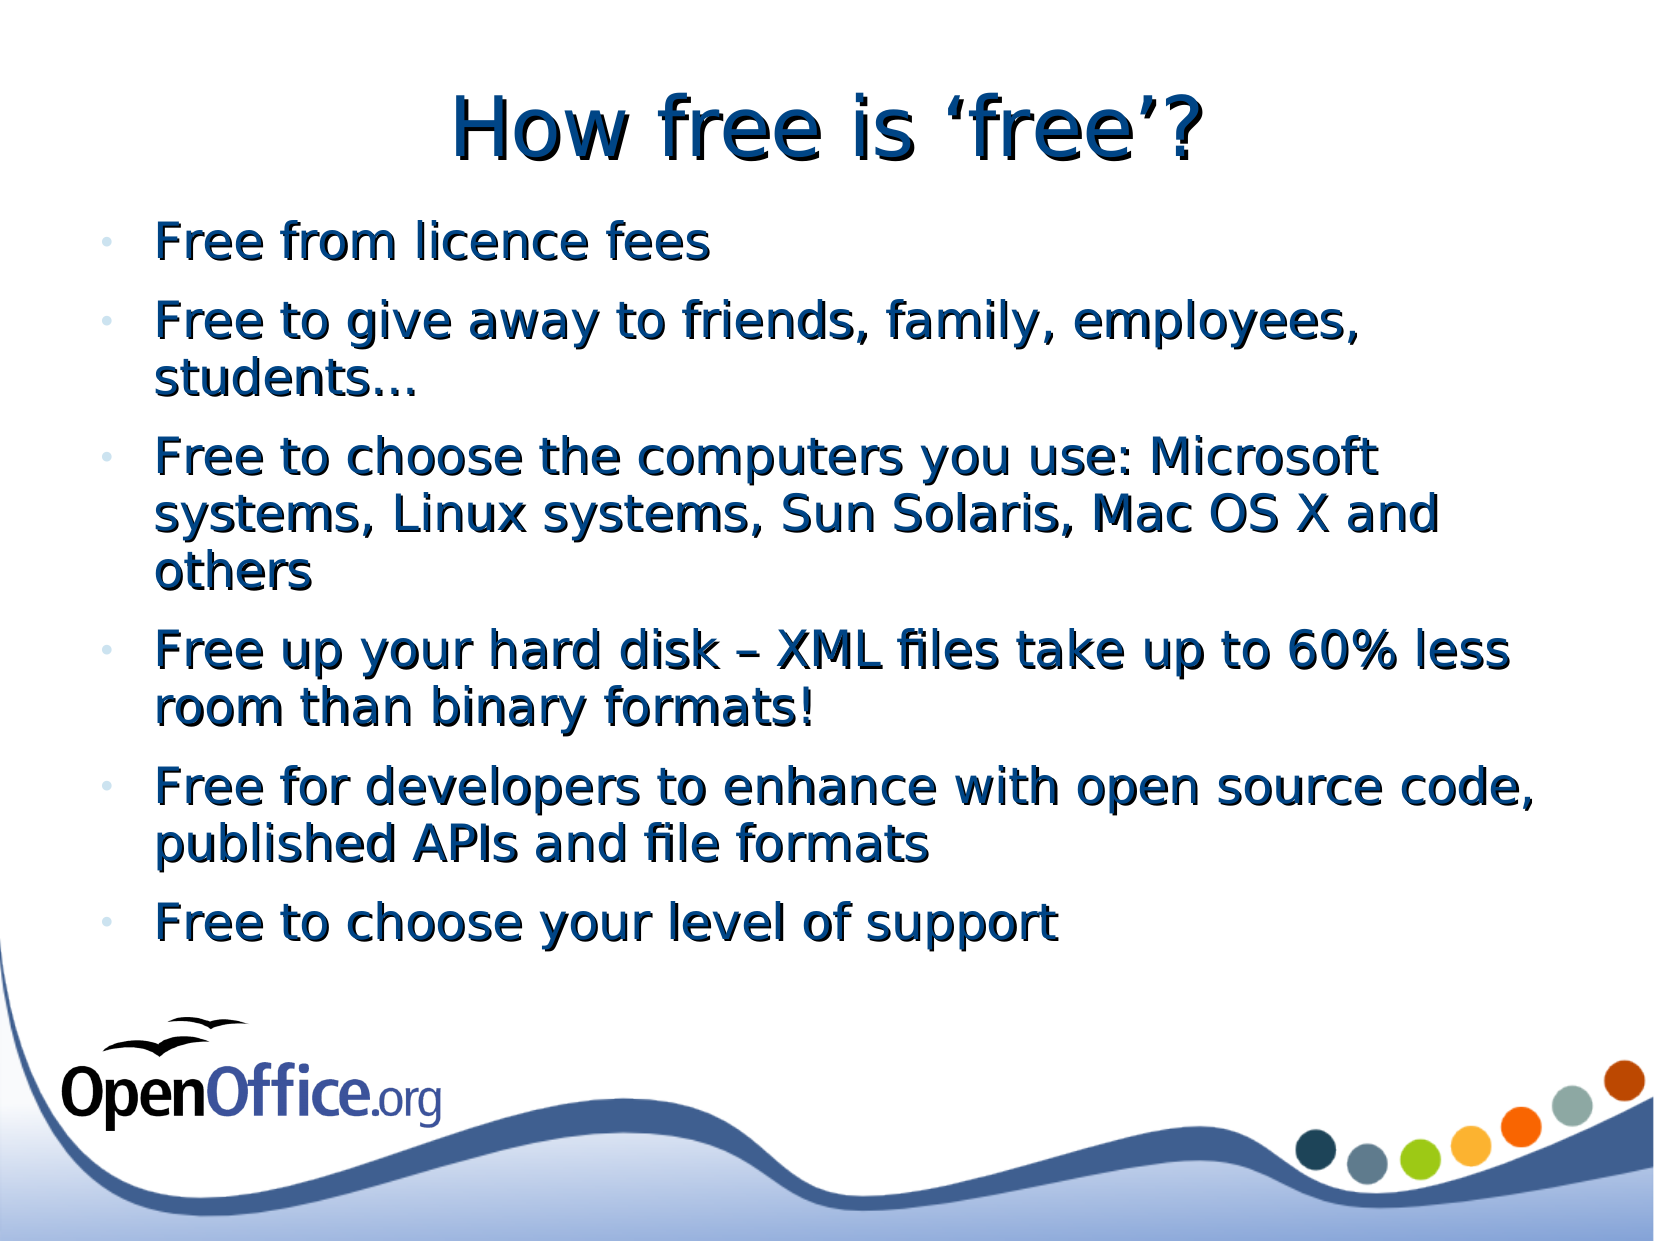

# How free is ‘free’?
Free from licence fees
Free to give away to friends, family, employees, students...
Free to choose the computers you use: Microsoft systems, Linux systems, Sun Solaris, Mac OS X and others
Free up your hard disk – XML files take up to 60% less room than binary formats!
Free for developers to enhance with open source code, published APIs and file formats
Free to choose your level of support